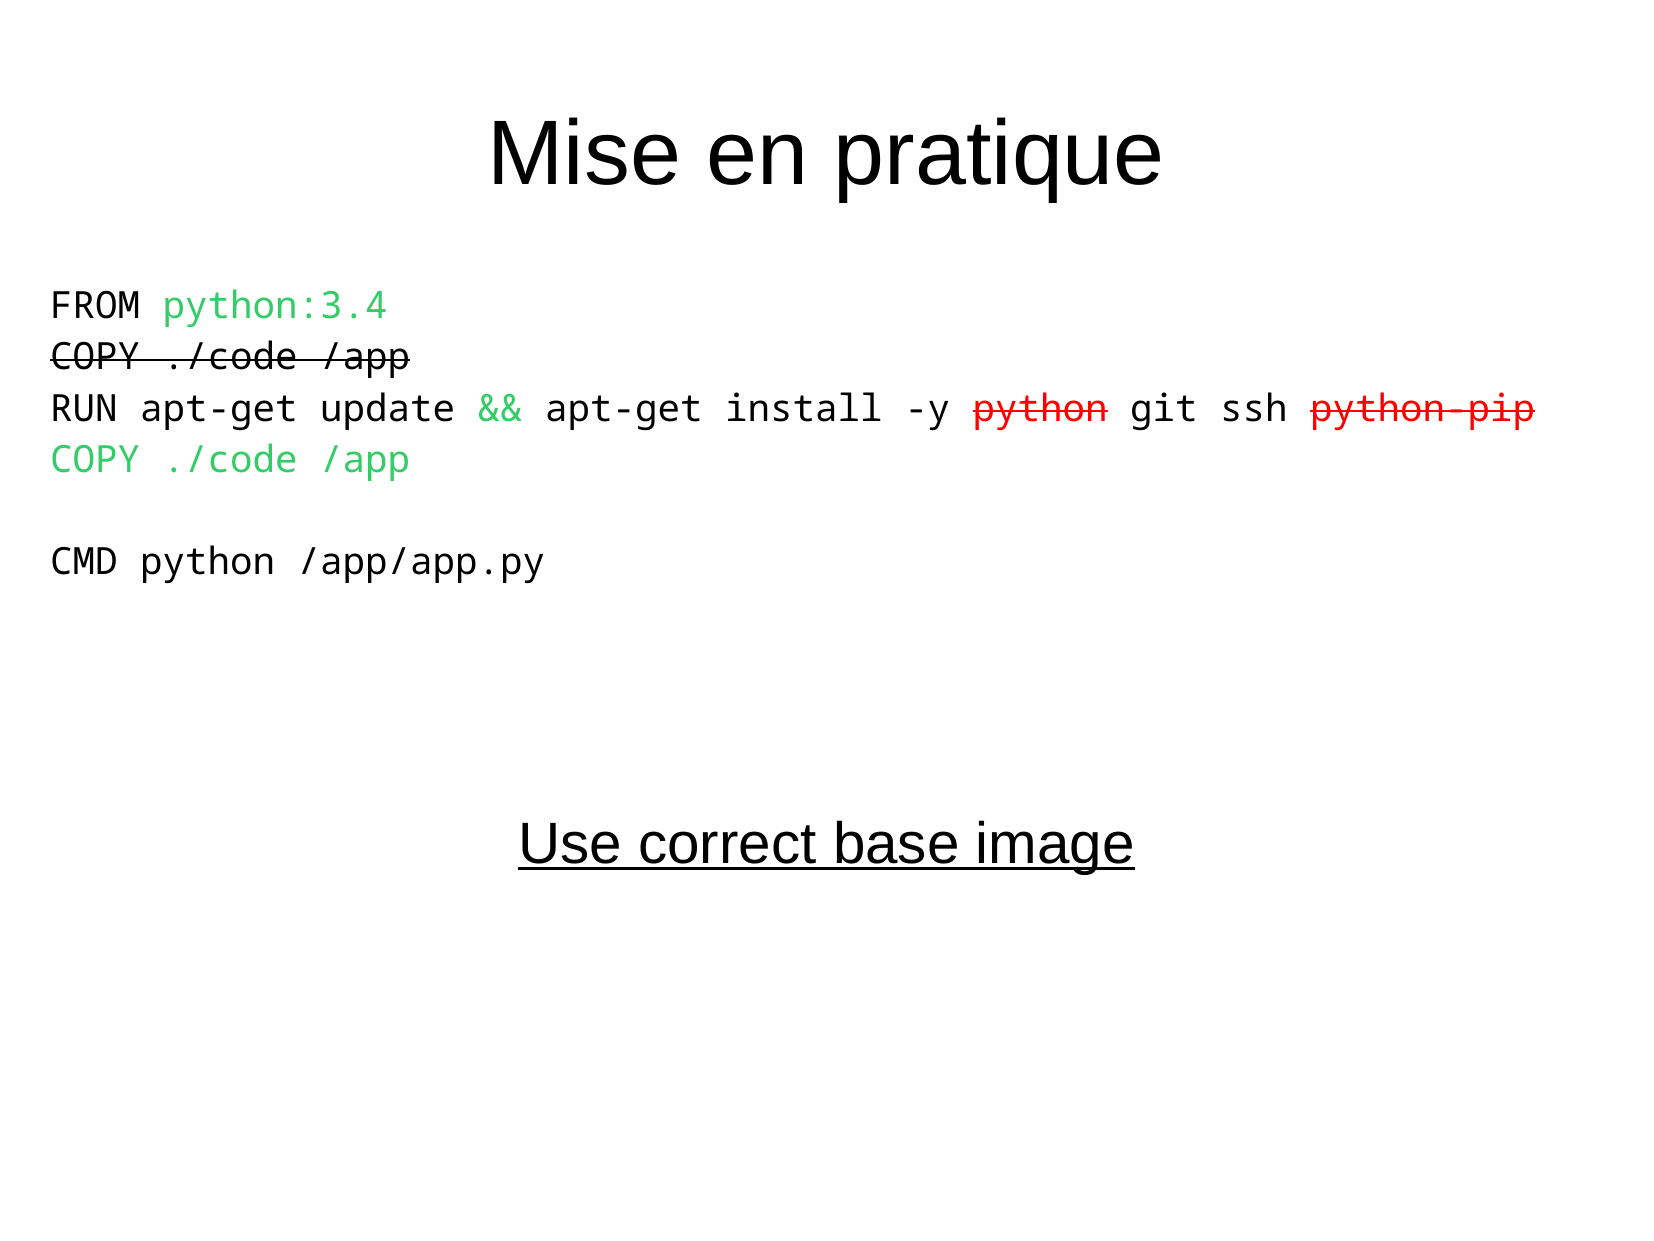

# Mise en pratique
FROM python:3.4
COPY ./code /app
RUN apt-get update && apt-get install -y python git ssh python-pip
COPY ./code /app
CMD python /app/app.py
Use correct base image